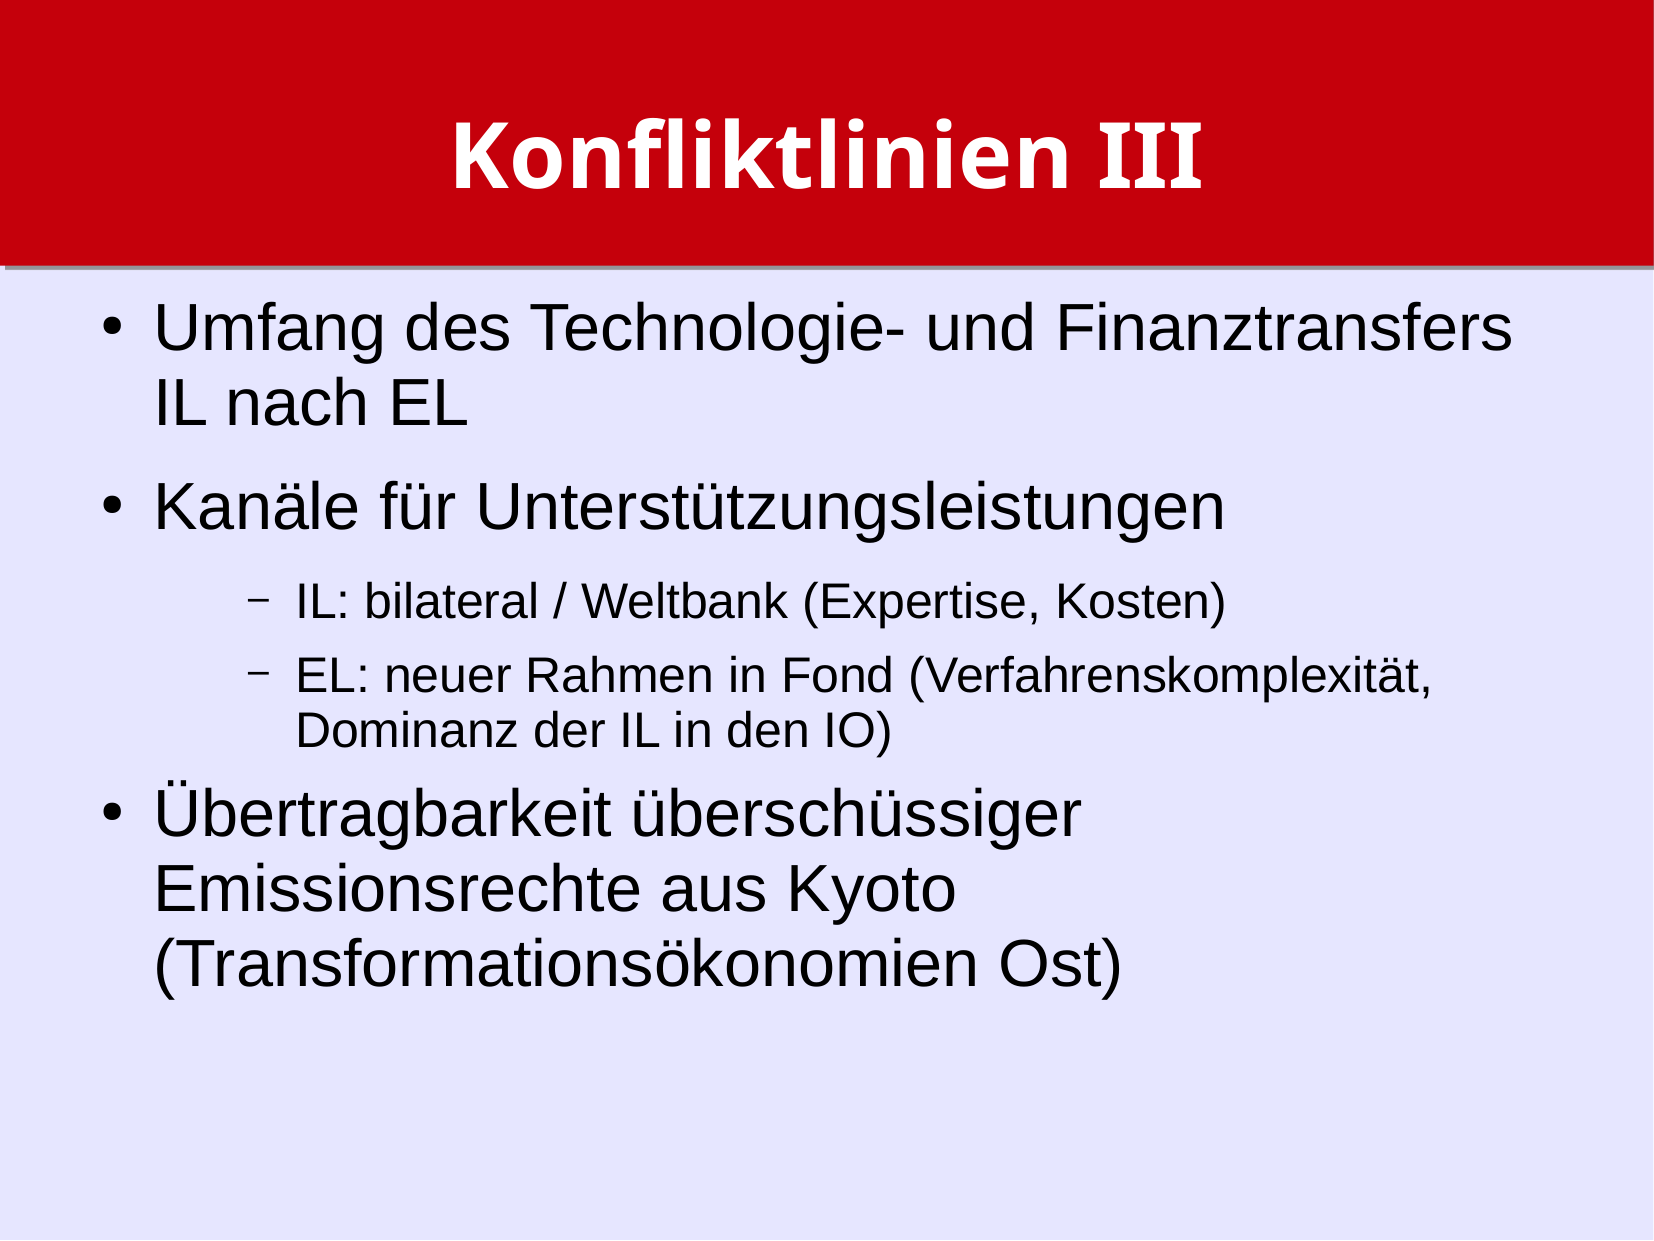

# Konfliktlinien III
Umfang des Technologie- und Finanztransfers IL nach EL
Kanäle für Unterstützungsleistungen
IL: bilateral / Weltbank (Expertise, Kosten)
EL: neuer Rahmen in Fond (Verfahrenskomplexität, Dominanz der IL in den IO)
Übertragbarkeit überschüssiger Emissionsrechte aus Kyoto (Transformationsökonomien Ost)